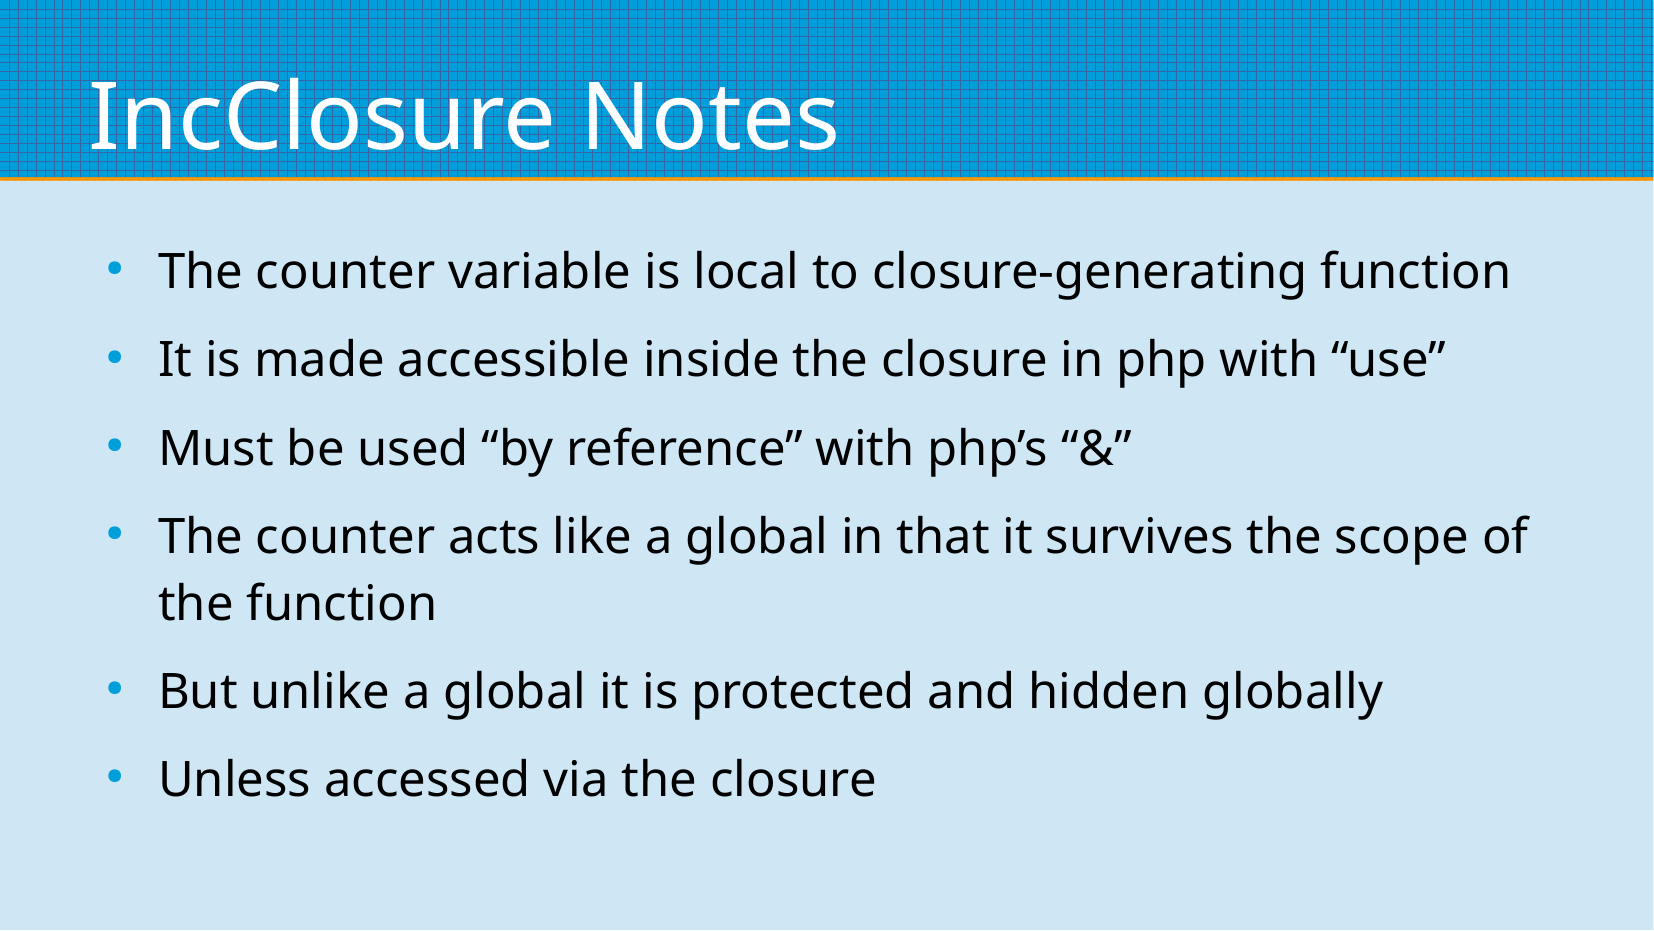

# IncClosure Notes
The counter variable is local to closure-generating function
It is made accessible inside the closure in php with “use”
Must be used “by reference” with php’s “&”
The counter acts like a global in that it survives the scope of the function
But unlike a global it is protected and hidden globally
Unless accessed via the closure